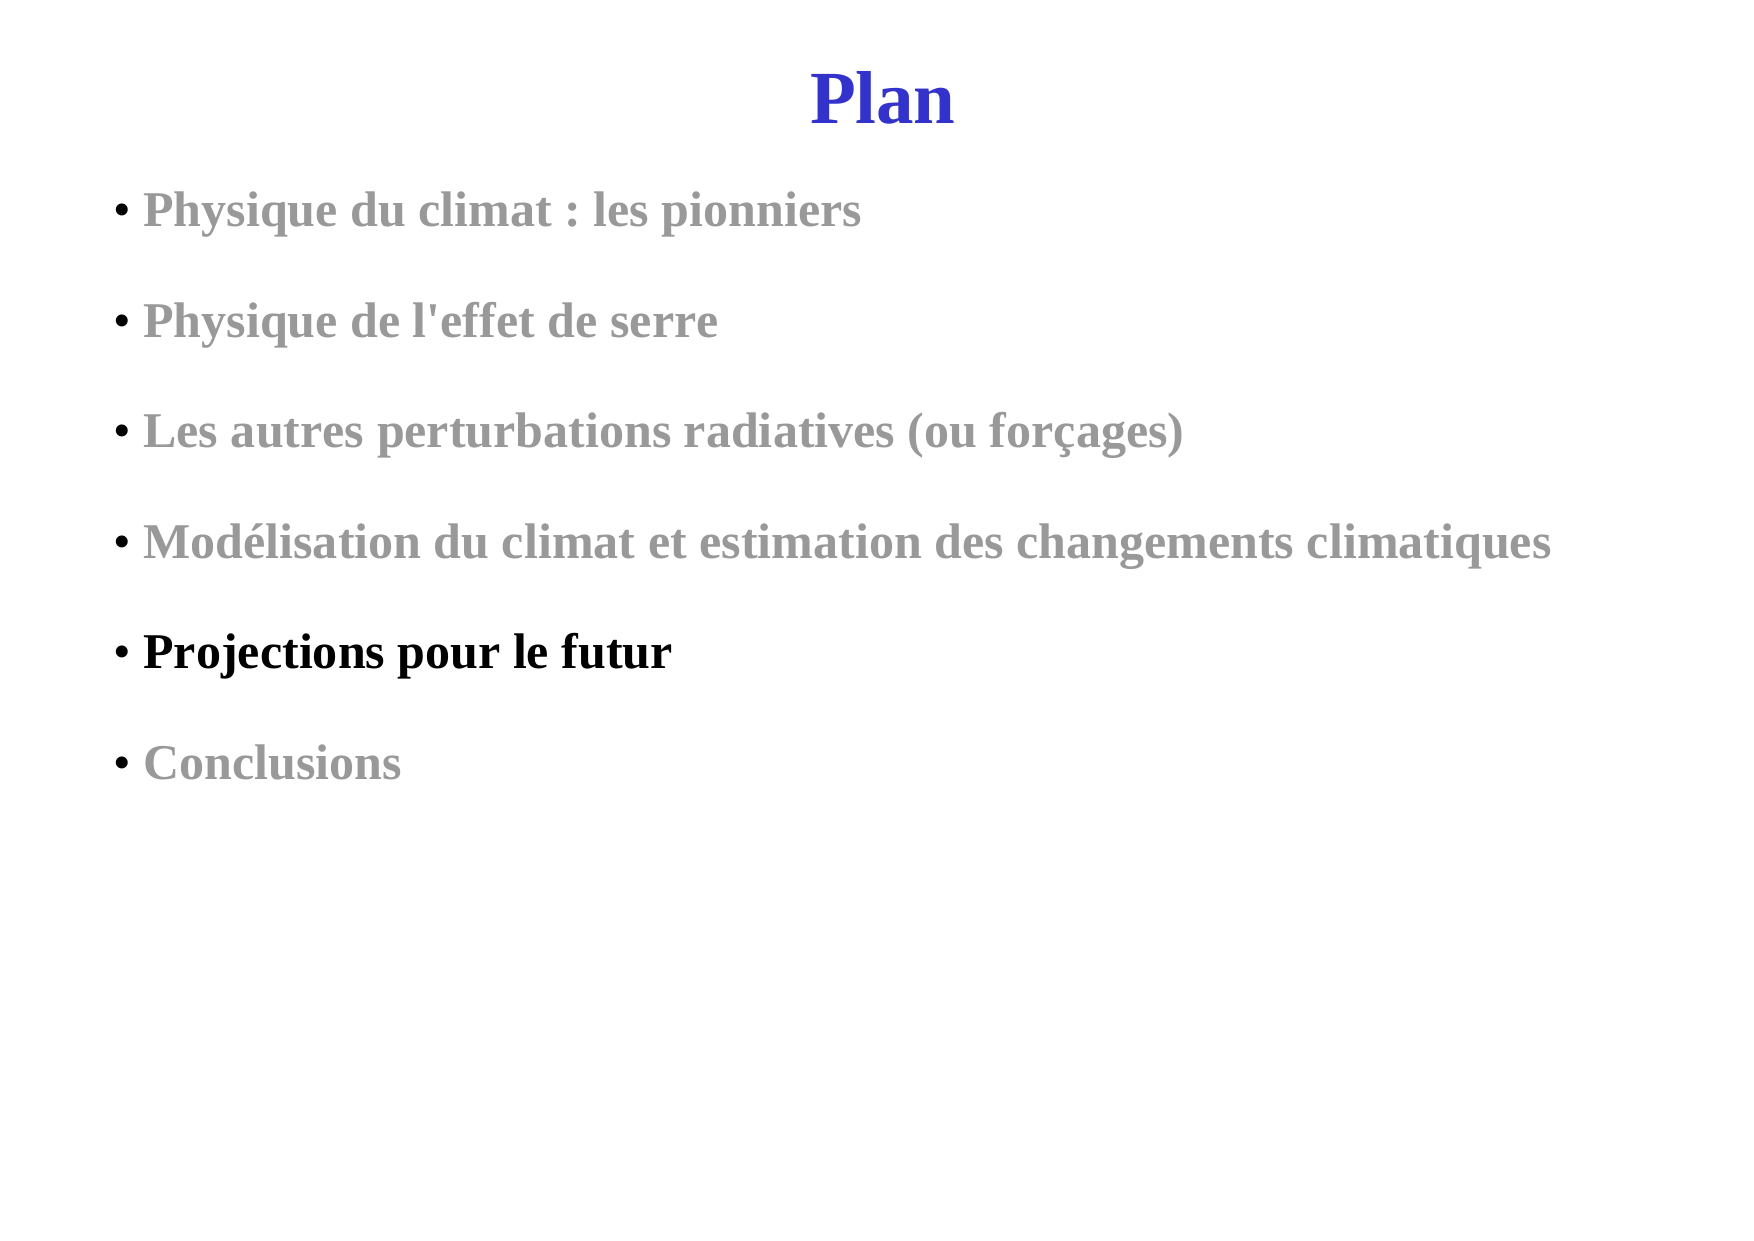

Plan
 Physique du climat : les pionniers
 Physique de l'effet de serre
 Les autres perturbations radiatives (ou forçages)
 Modélisation du climat et estimation des changements climatiques
 Projections pour le futur
 Conclusions